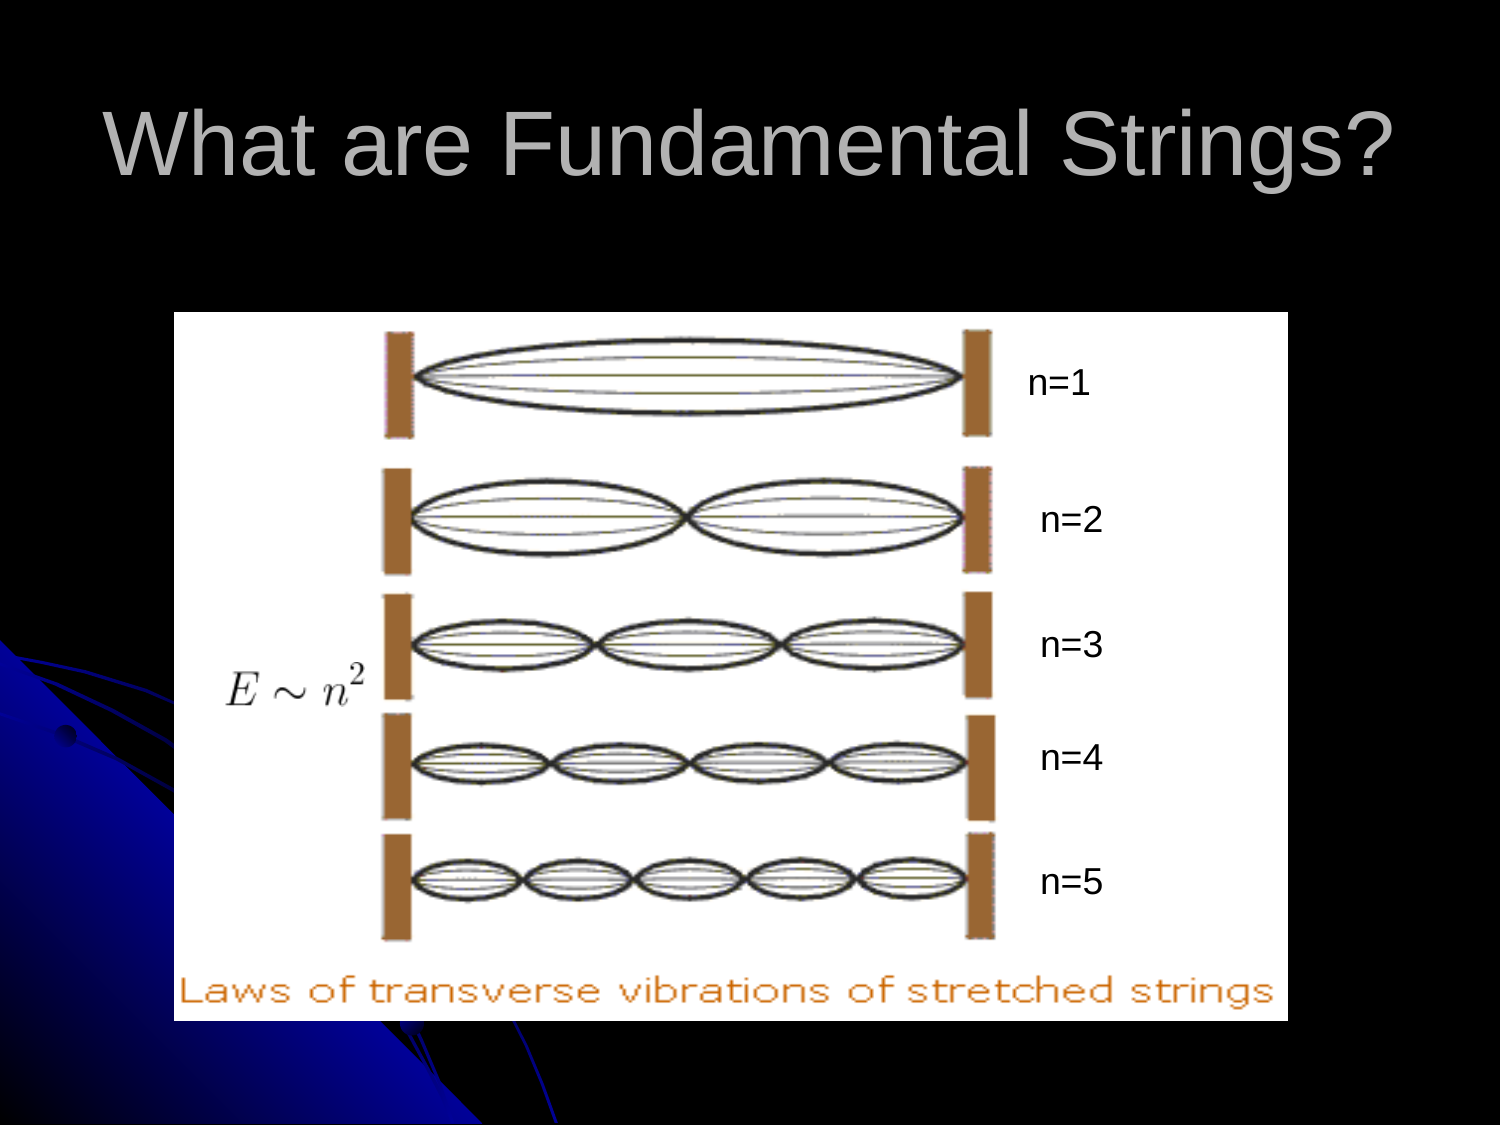

# What are Fundamental Strings?
n=1
n=2
n=3
n=4
n=5